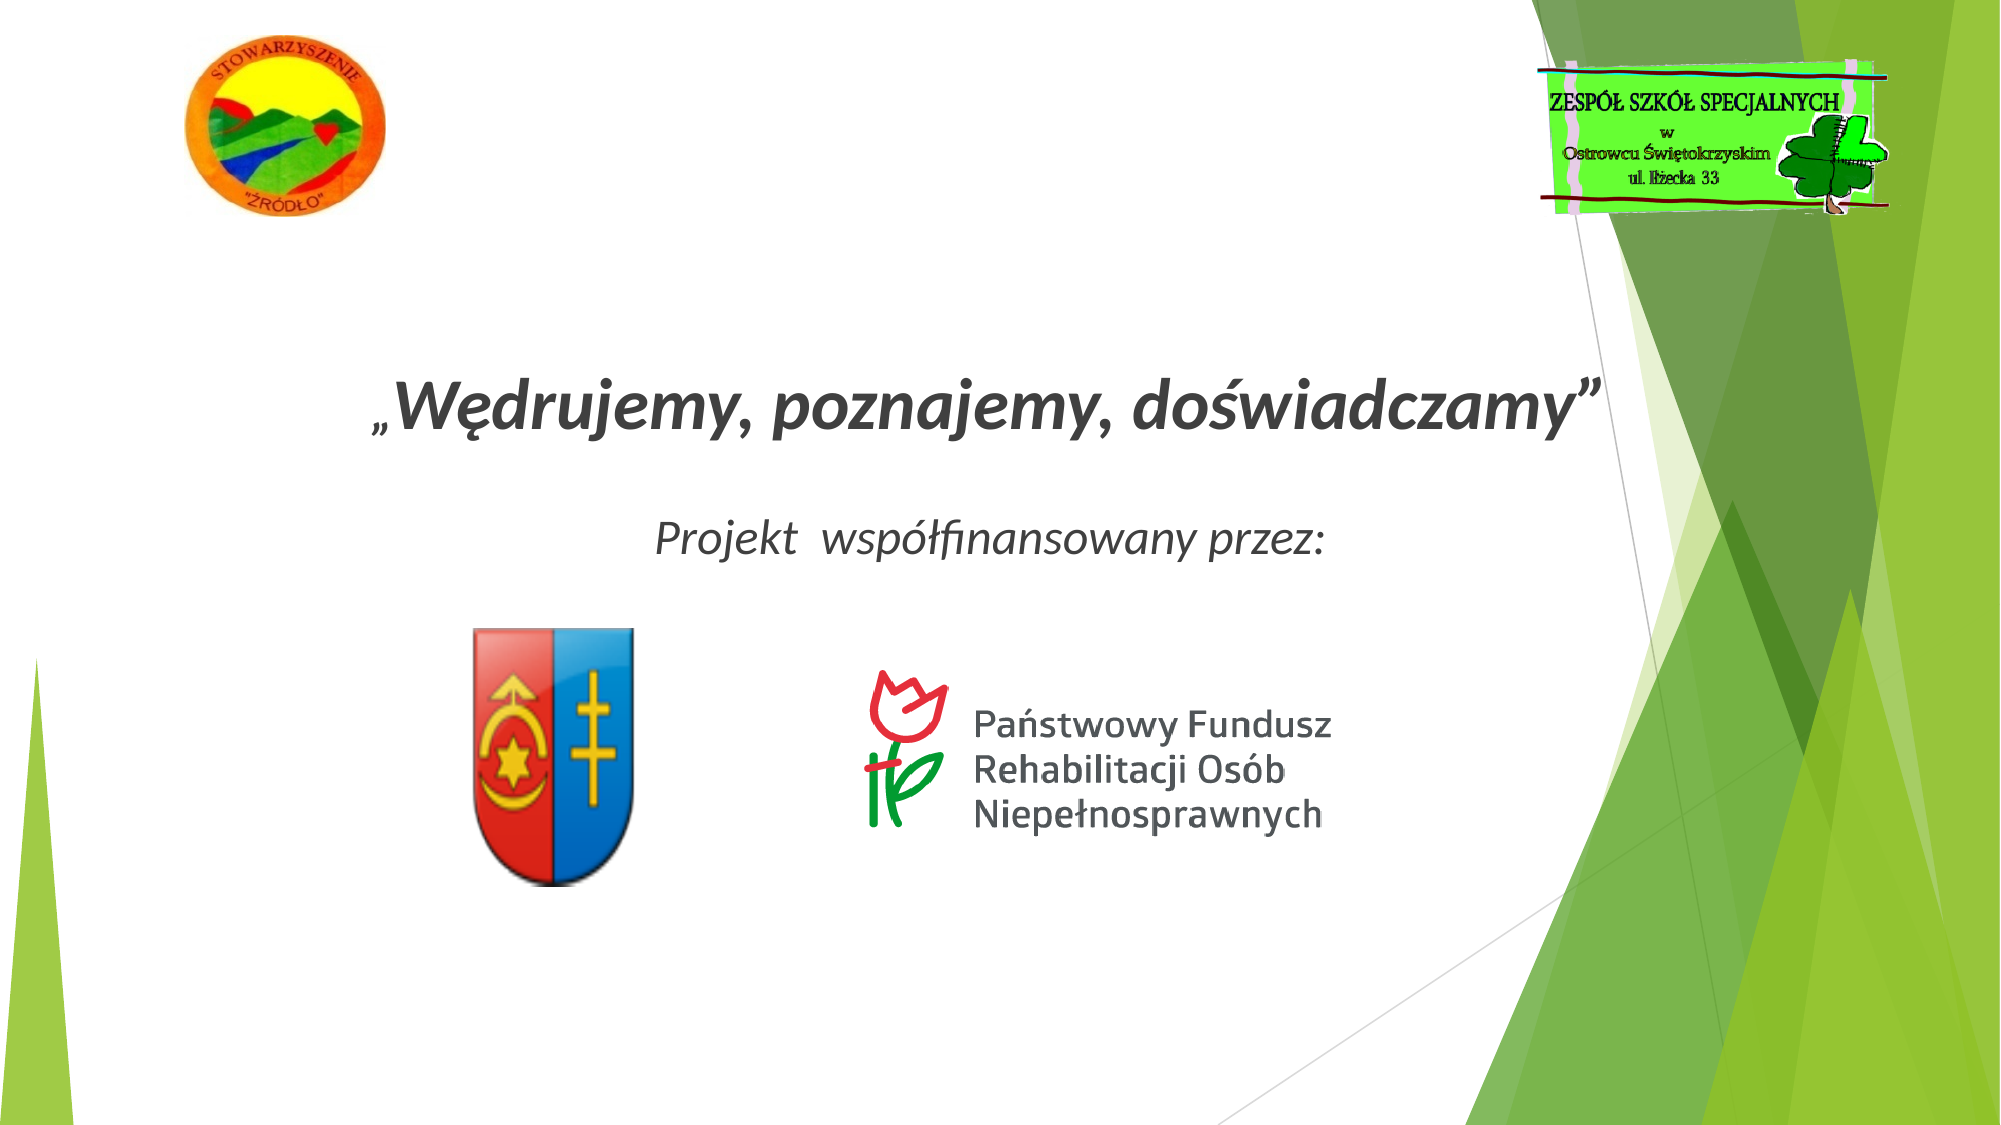

# „Wędrujemy, poznajemy, doświadczamy”
Projekt współfinansowany przez: